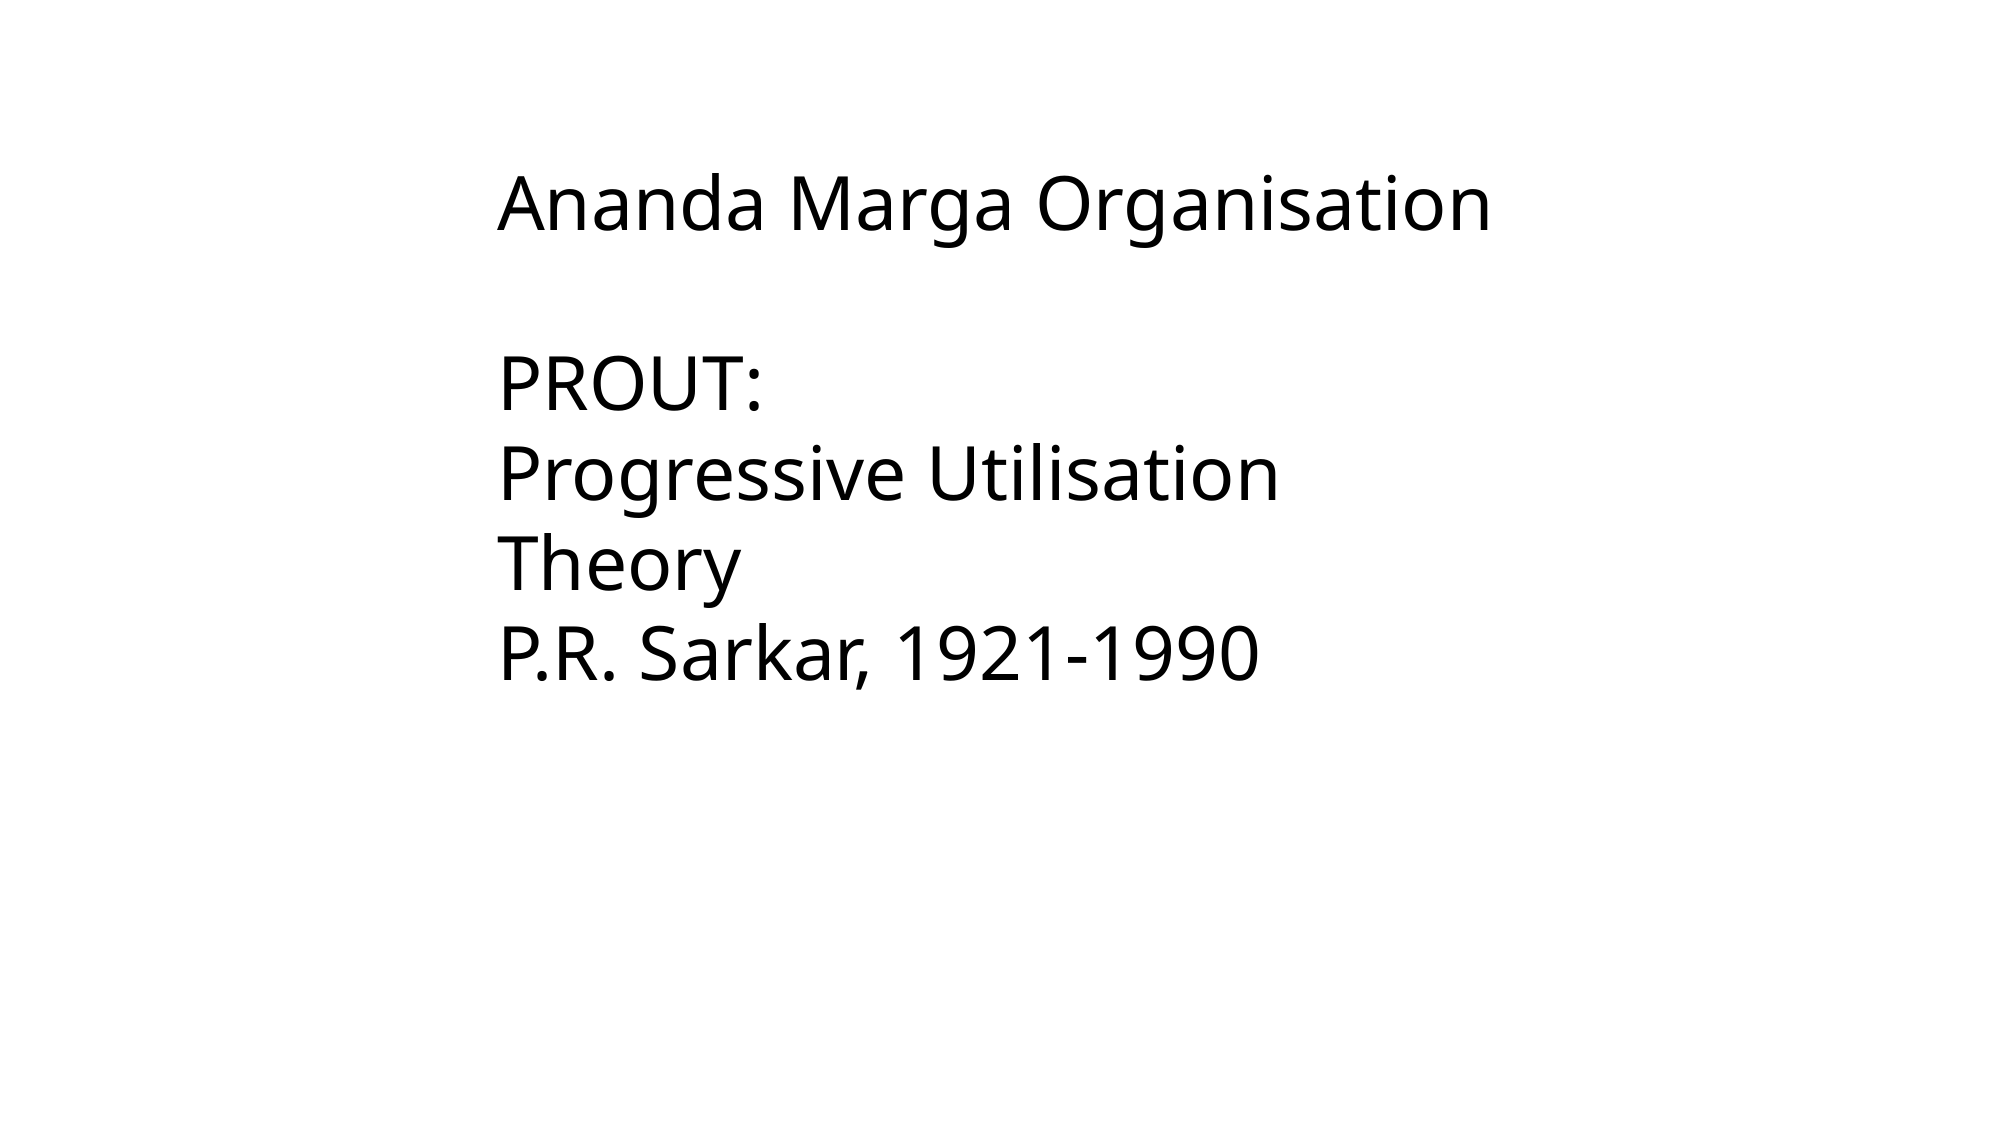

# Ananda Marga Organisation PROUT: Progressive Utilisation Theory P.R. Sarkar, 1921-1990